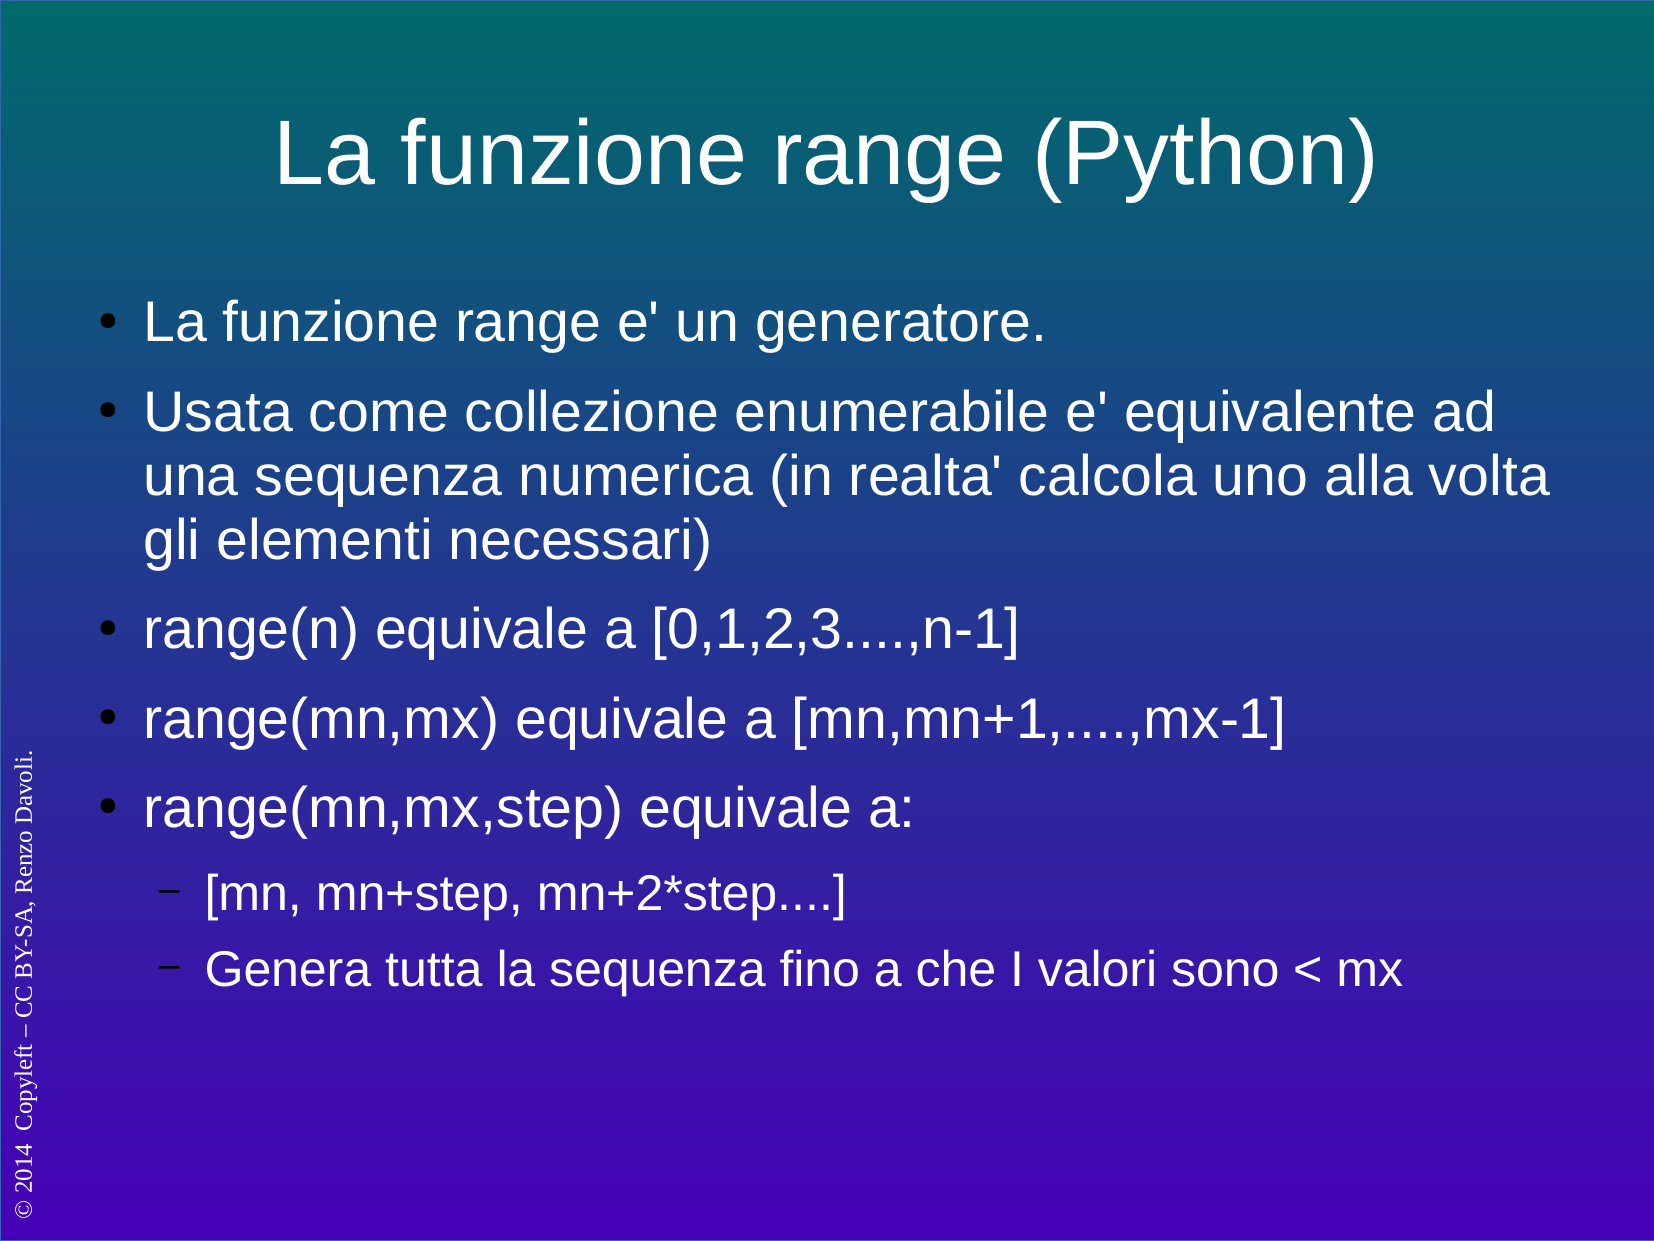

# La funzione range (Python)
La funzione range e' un generatore.
Usata come collezione enumerabile e' equivalente ad una sequenza numerica (in realta' calcola uno alla volta gli elementi necessari)
range(n) equivale a [0,1,2,3....,n-1]
range(mn,mx) equivale a [mn,mn+1,....,mx-1]
range(mn,mx,step) equivale a:
[mn, mn+step, mn+2*step....]
Genera tutta la sequenza fino a che I valori sono < mx